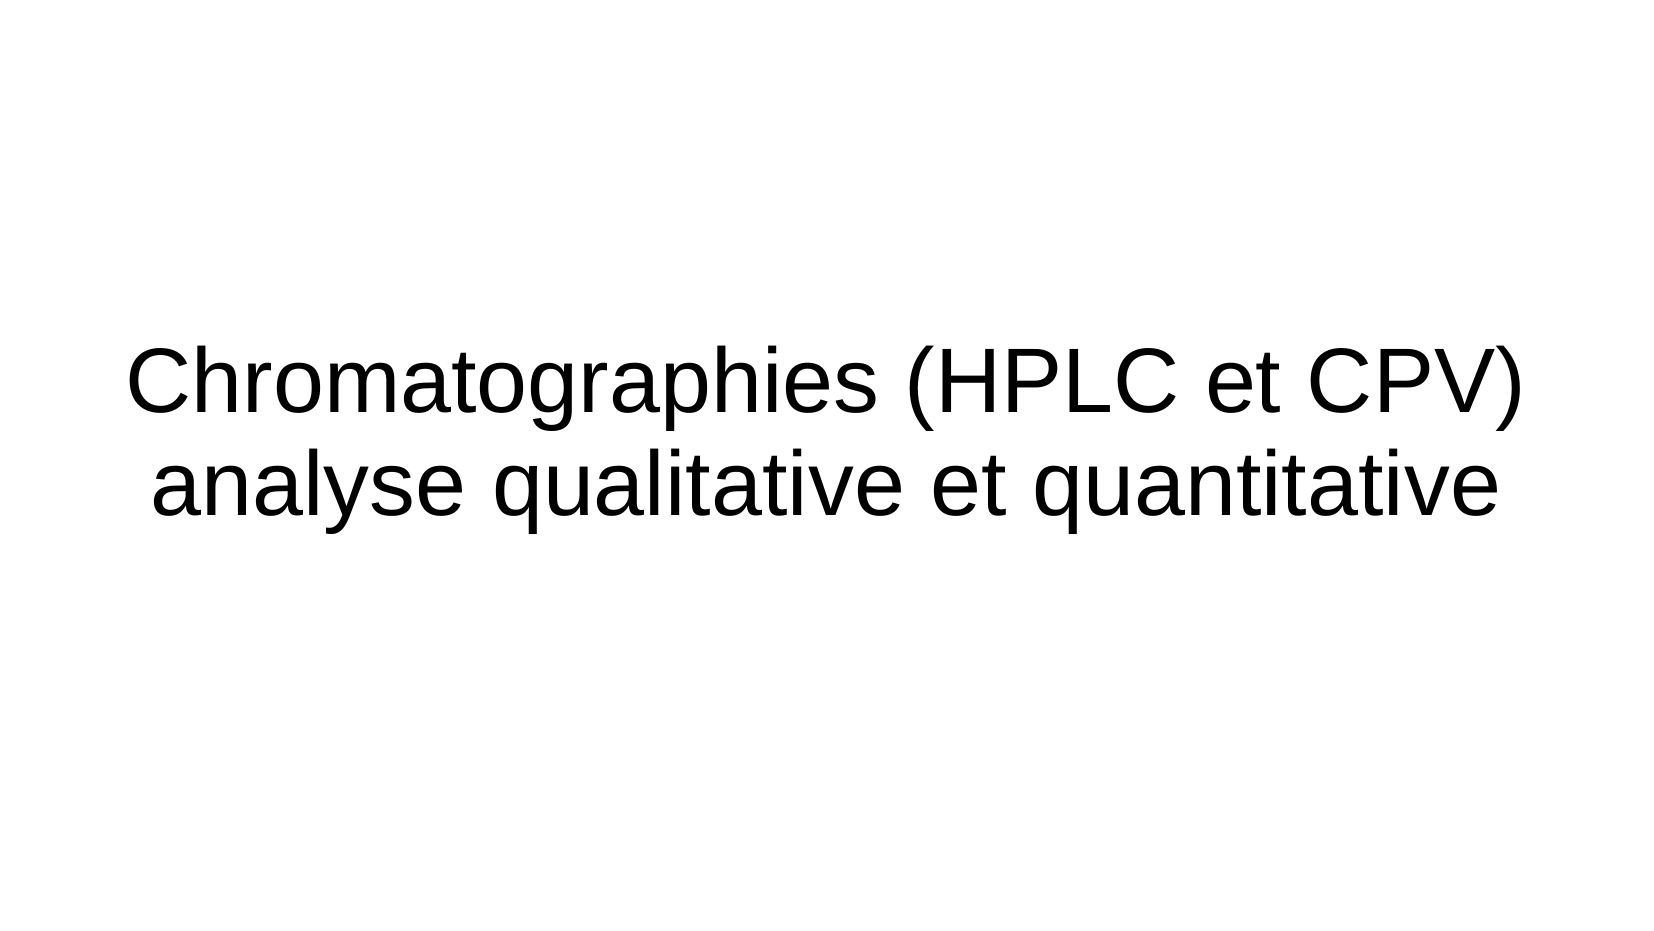

# Chromatographies (HPLC et CPV) analyse qualitative et quantitative